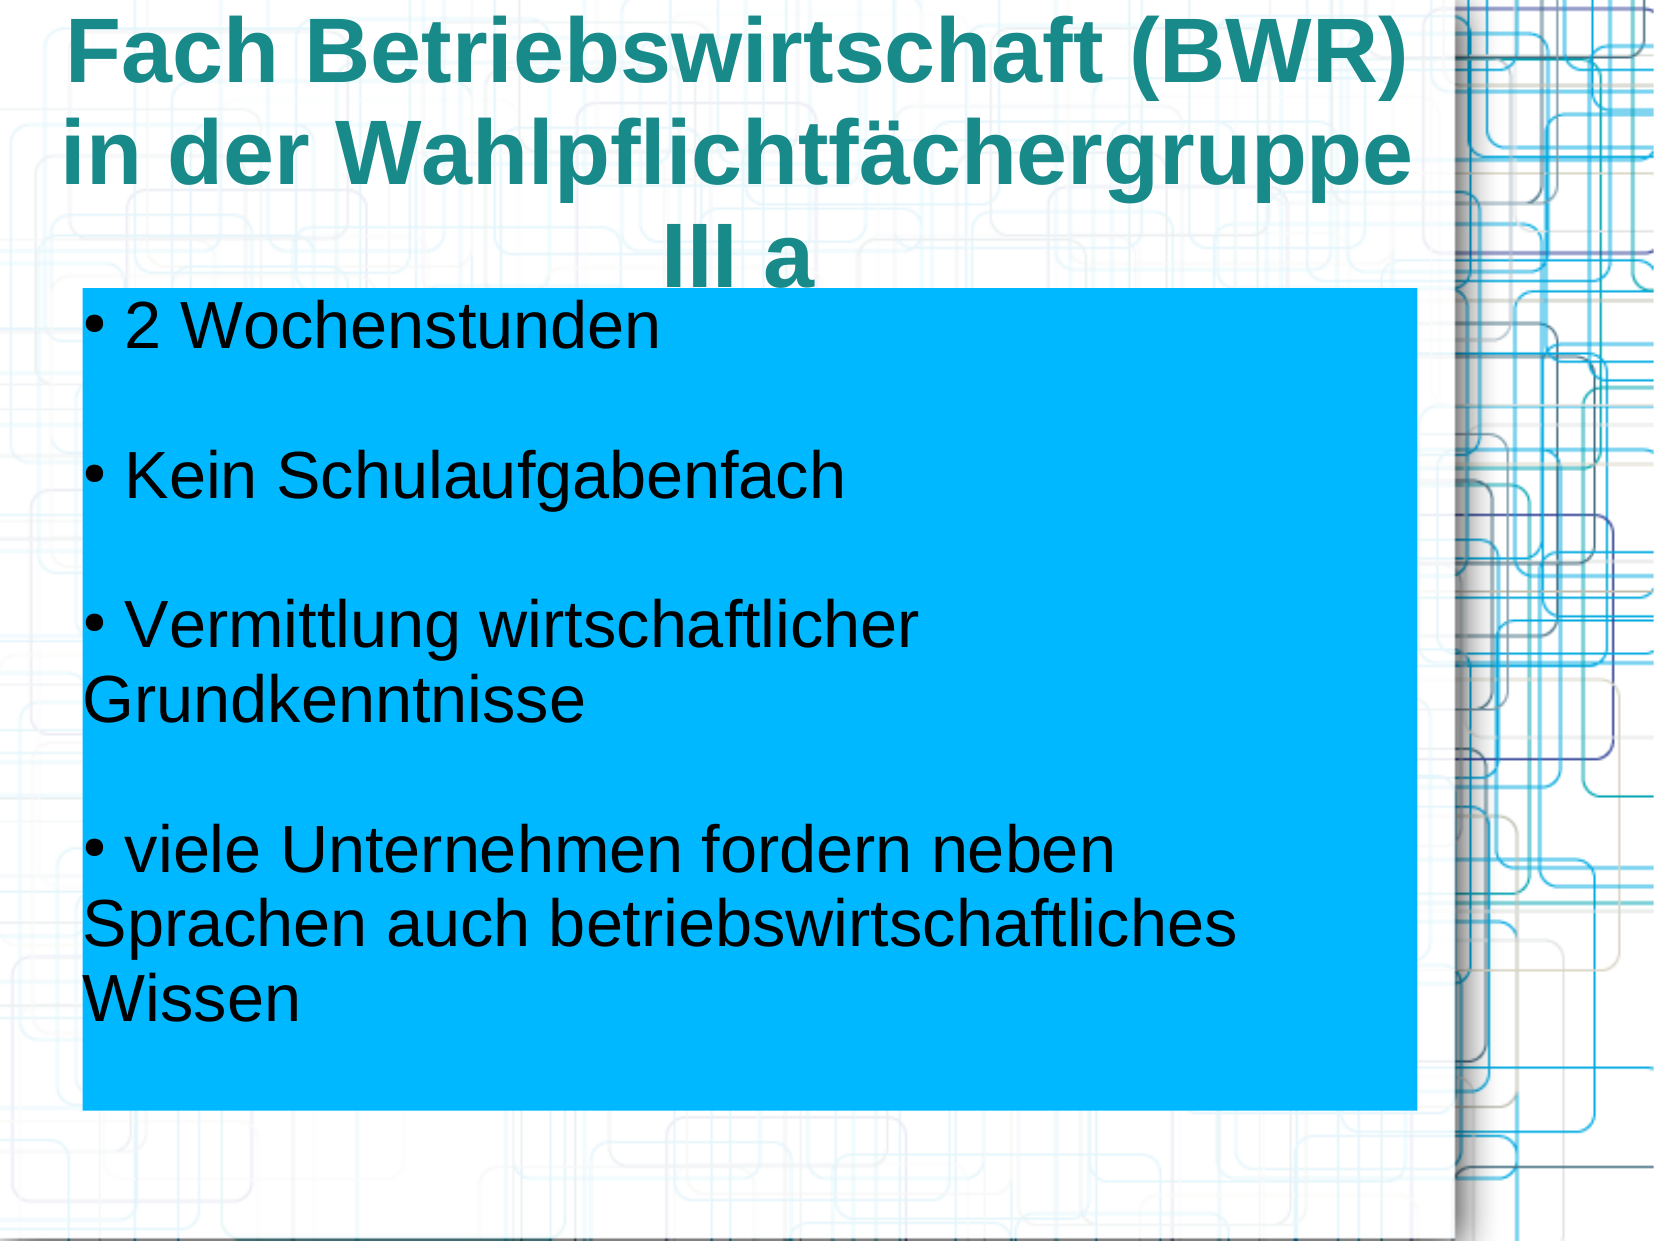

# Fach Betriebswirtschaft (BWR) in der Wahlpflichtfächergruppe III a
 2 Wochenstunden
 Kein Schulaufgabenfach
 Vermittlung wirtschaftlicher Grundkenntnisse
 viele Unternehmen fordern neben Sprachen auch betriebswirtschaftliches Wissen